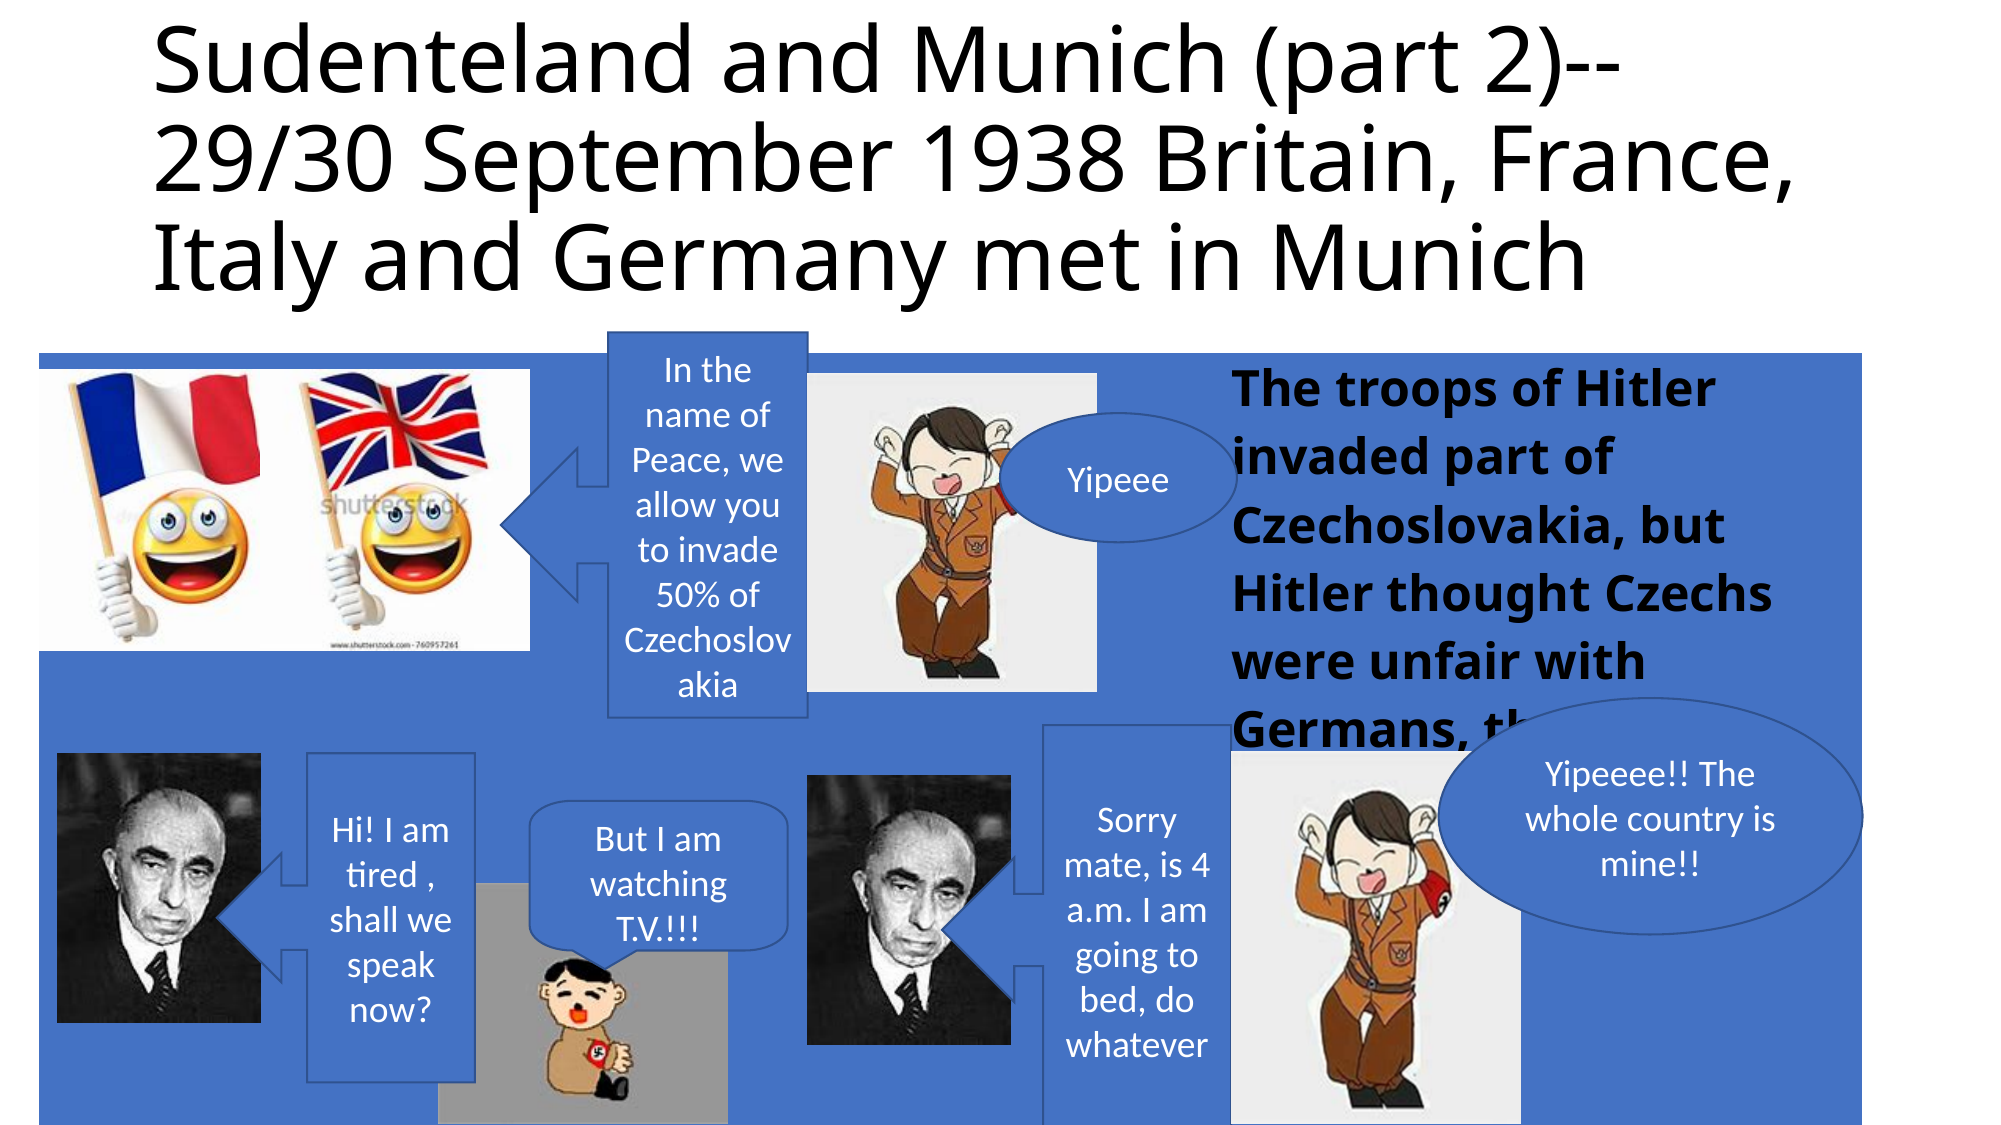

# Sudenteland and Munich (part 2)-- 29/30 September 1938 Britain, France, Italy and Germany met in Munich
In the name of Peace, we allow you to invade 50% of Czechoslovakia
| | | The troops of Hitler invaded part of Czechoslovakia, but Hitler thought Czechs were unfair with Germans, then he invited the Czech’s Prime Minister for meeting. But... |
| --- | --- | --- |
| | | |
Yipeee
Yipeeee!! The whole country is mine!!
Sorry mate, is 4 a.m. I am going to bed, do whatever
Hi! I am tired , shall we speak now?
But I am watching T.V.!!!